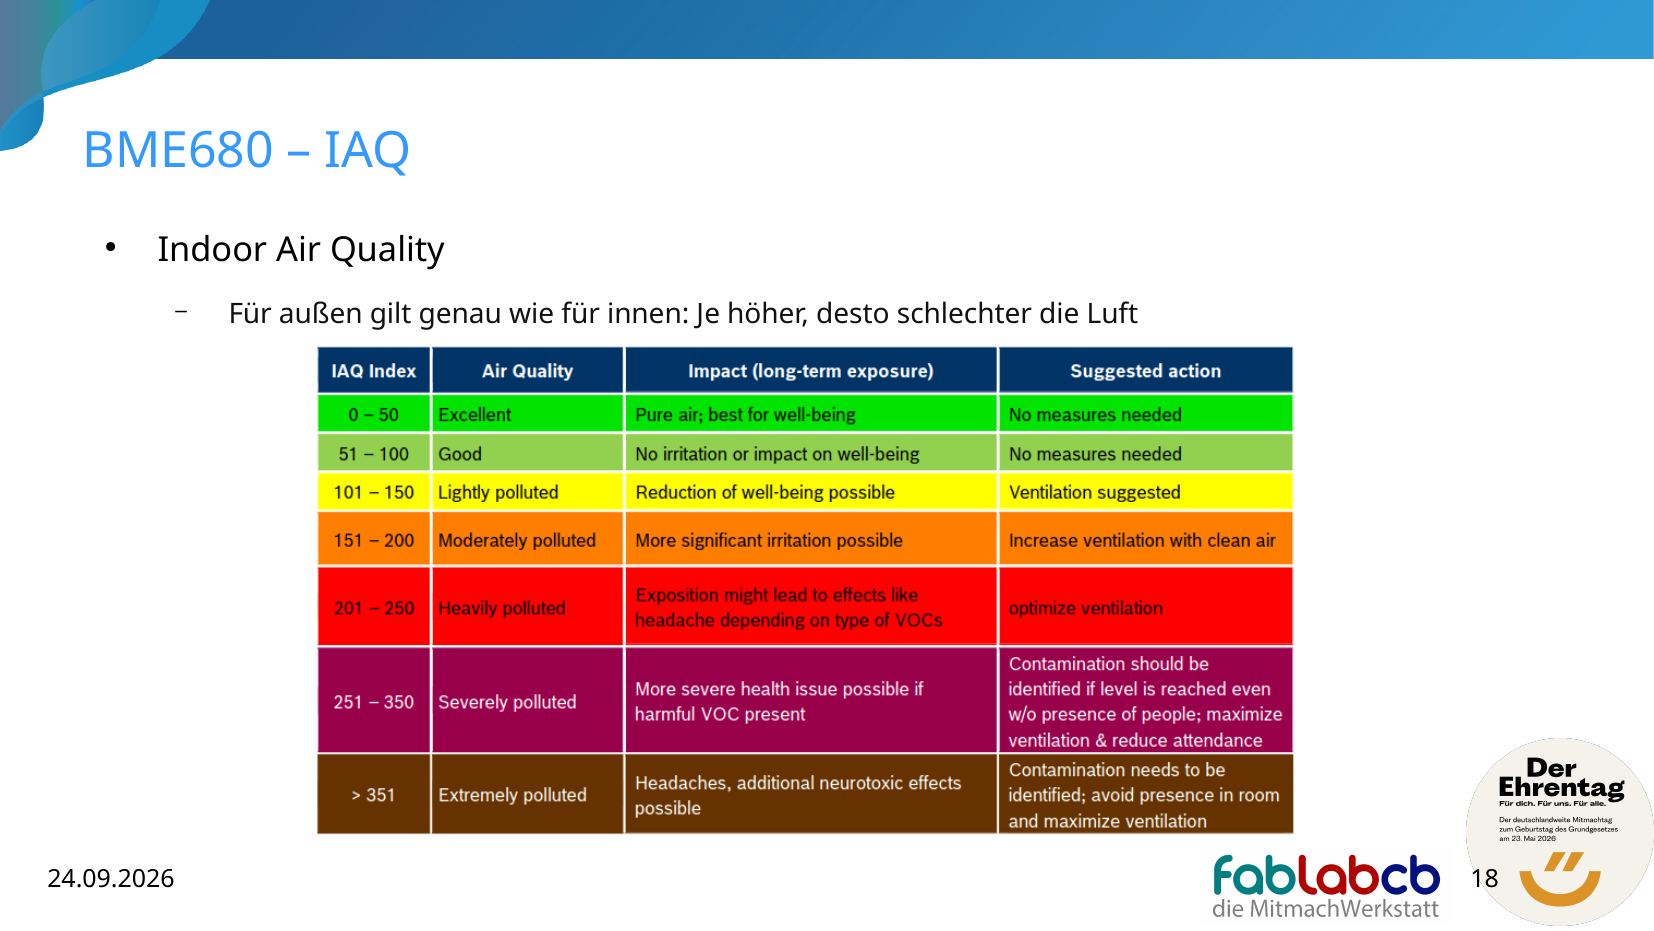

# BME680 – IAQ
Indoor Air Quality
Für außen gilt genau wie für innen: Je höher, desto schlechter die Luft
18